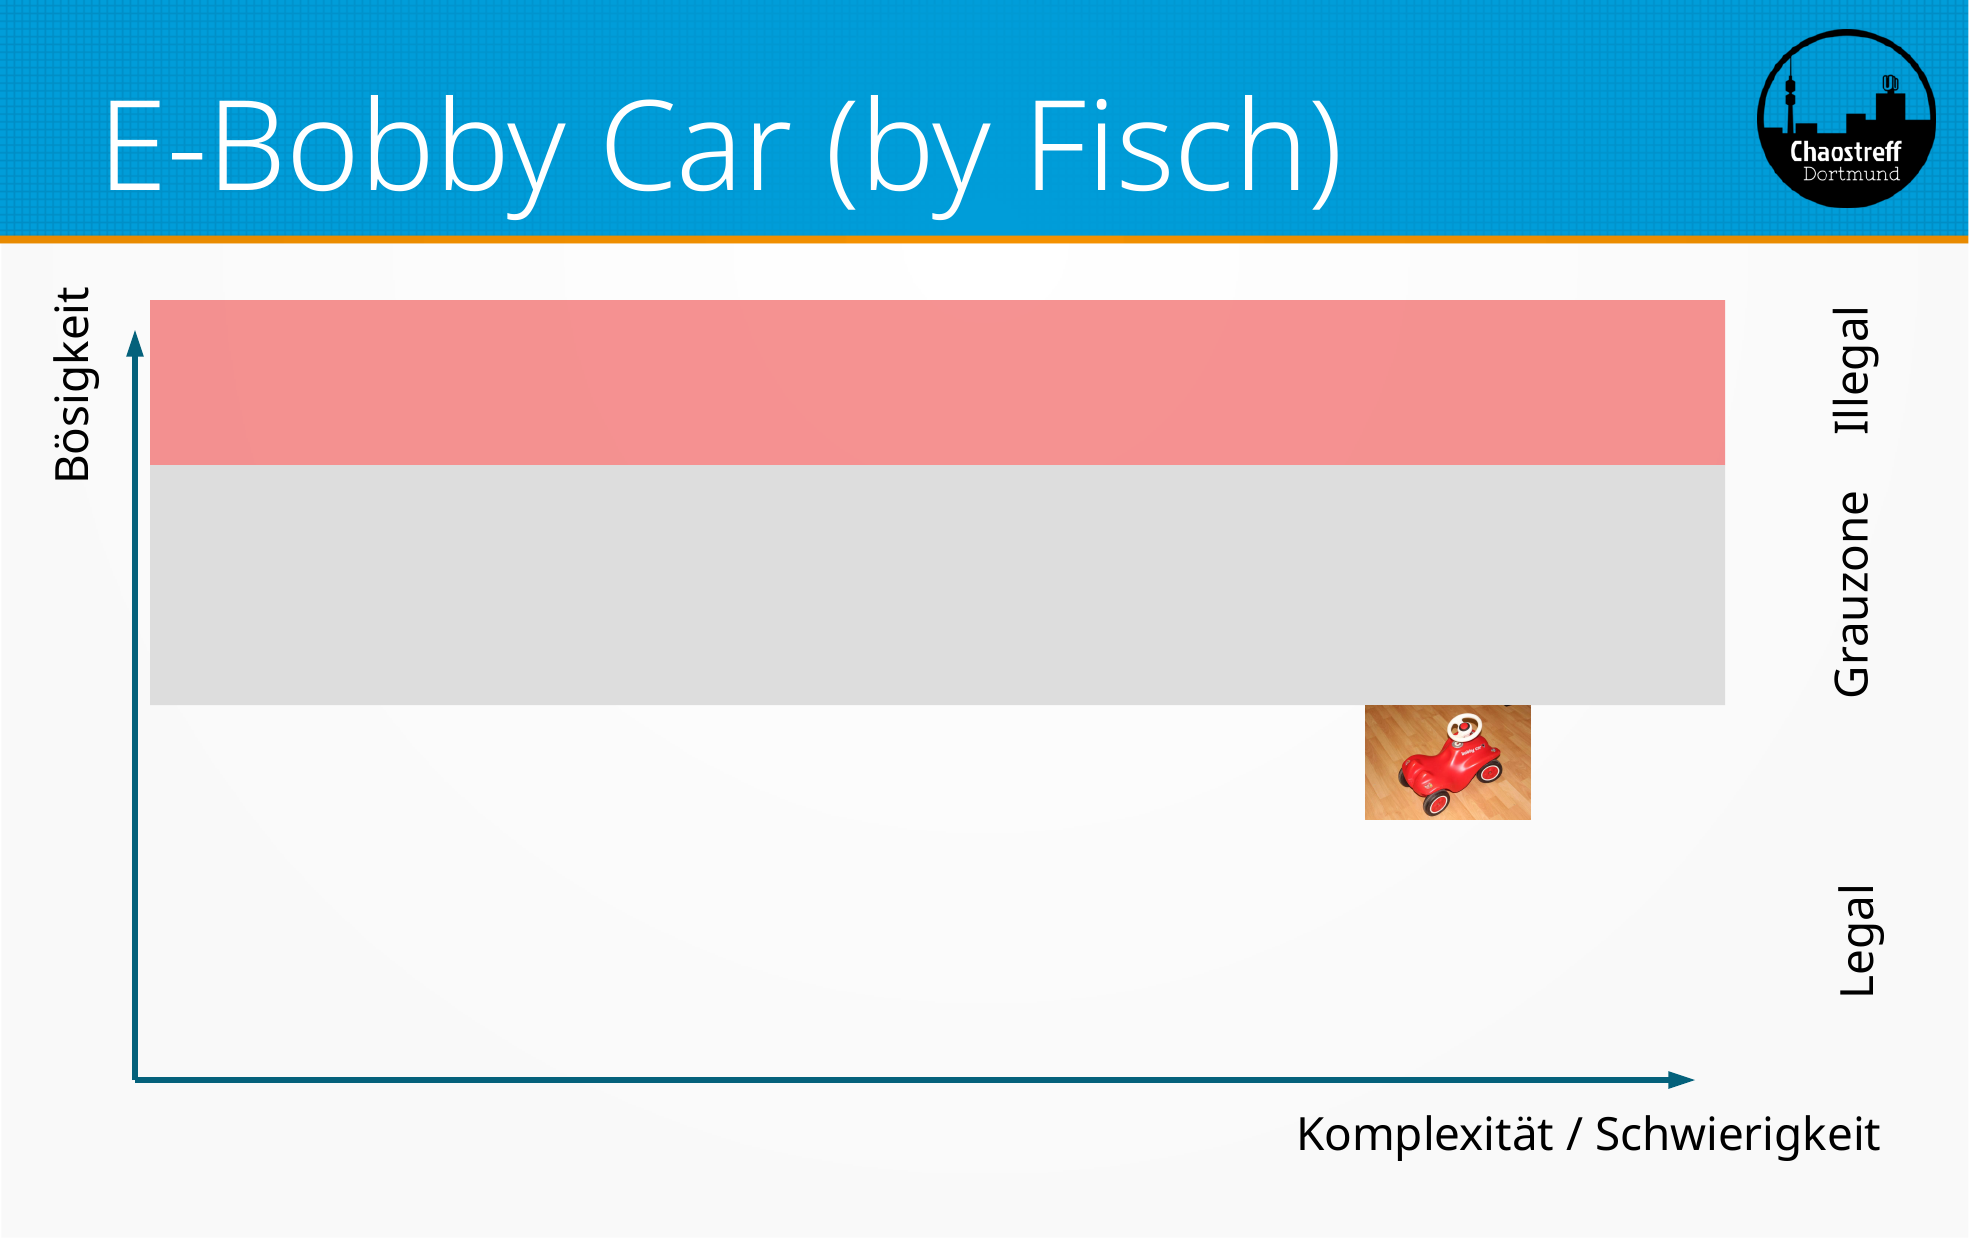

# E-Bobby Car (by Fisch)
Illegal
Bösigkeit
Grauzone
Legal
Komplexität / Schwierigkeit